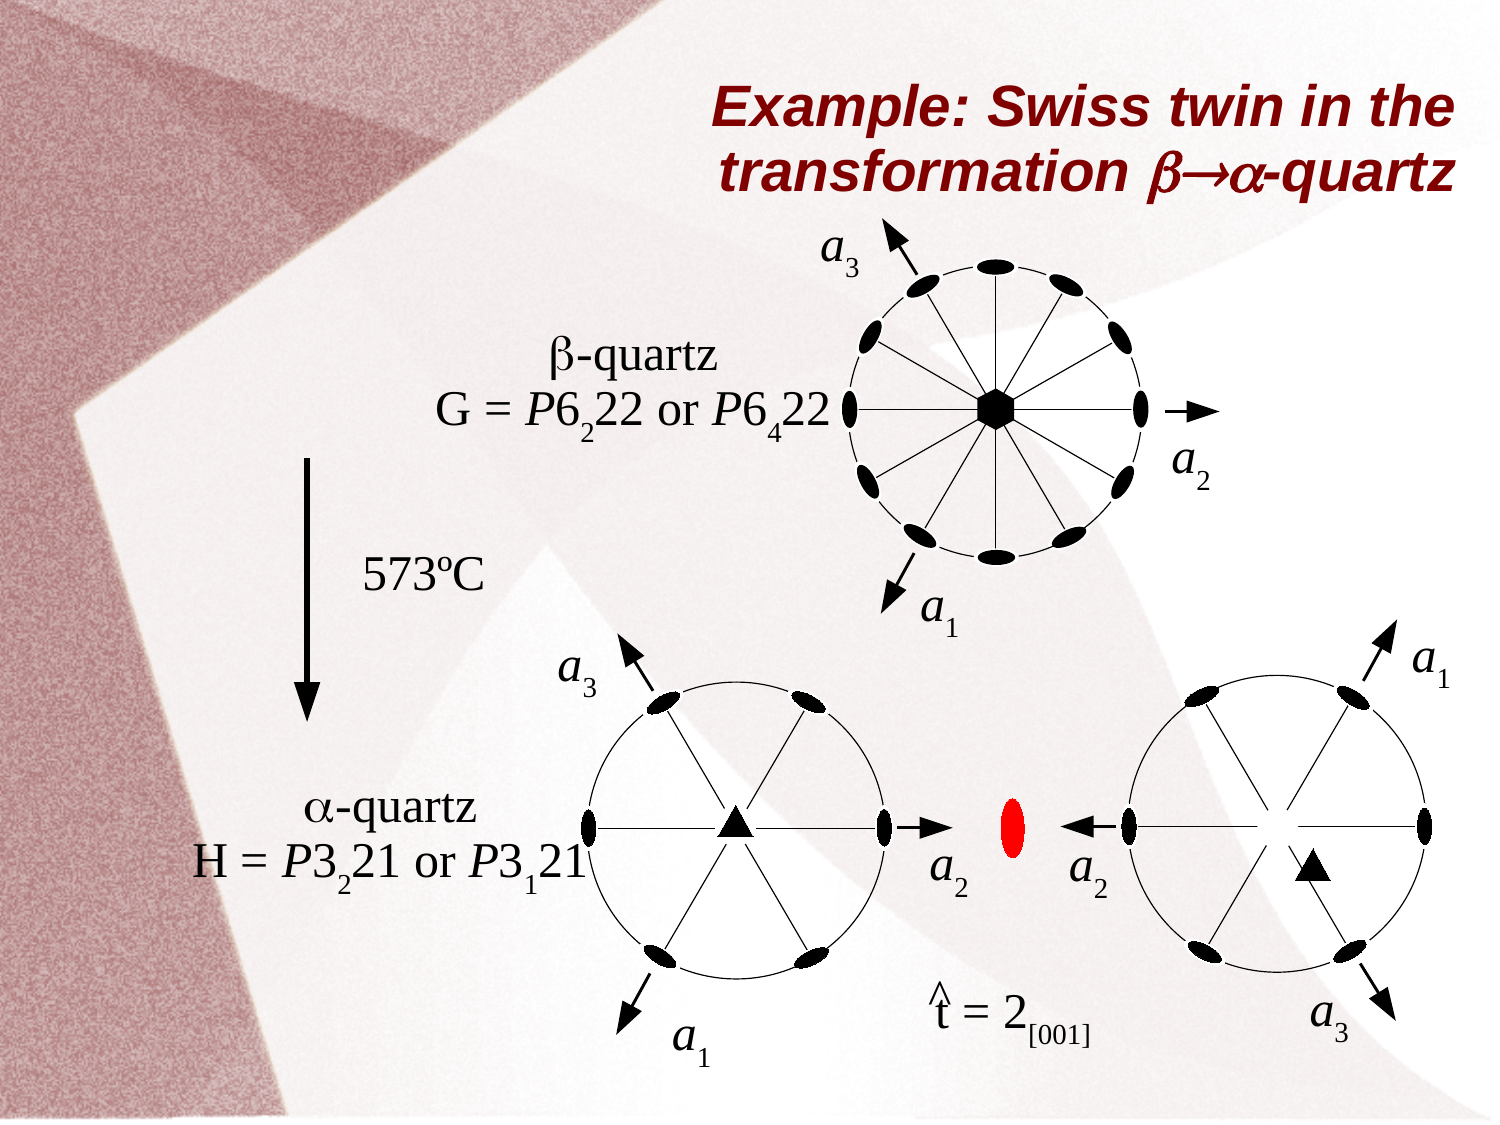

# Example: Swiss twin in the transformation ba-quartz
a3
a2
a1
b-quartz
G = P6222 or P6422
573ºC
a1
a2
a3
a3
a2
a1
a-quartz
H = P3221 or P3121
^
t = 2[001]